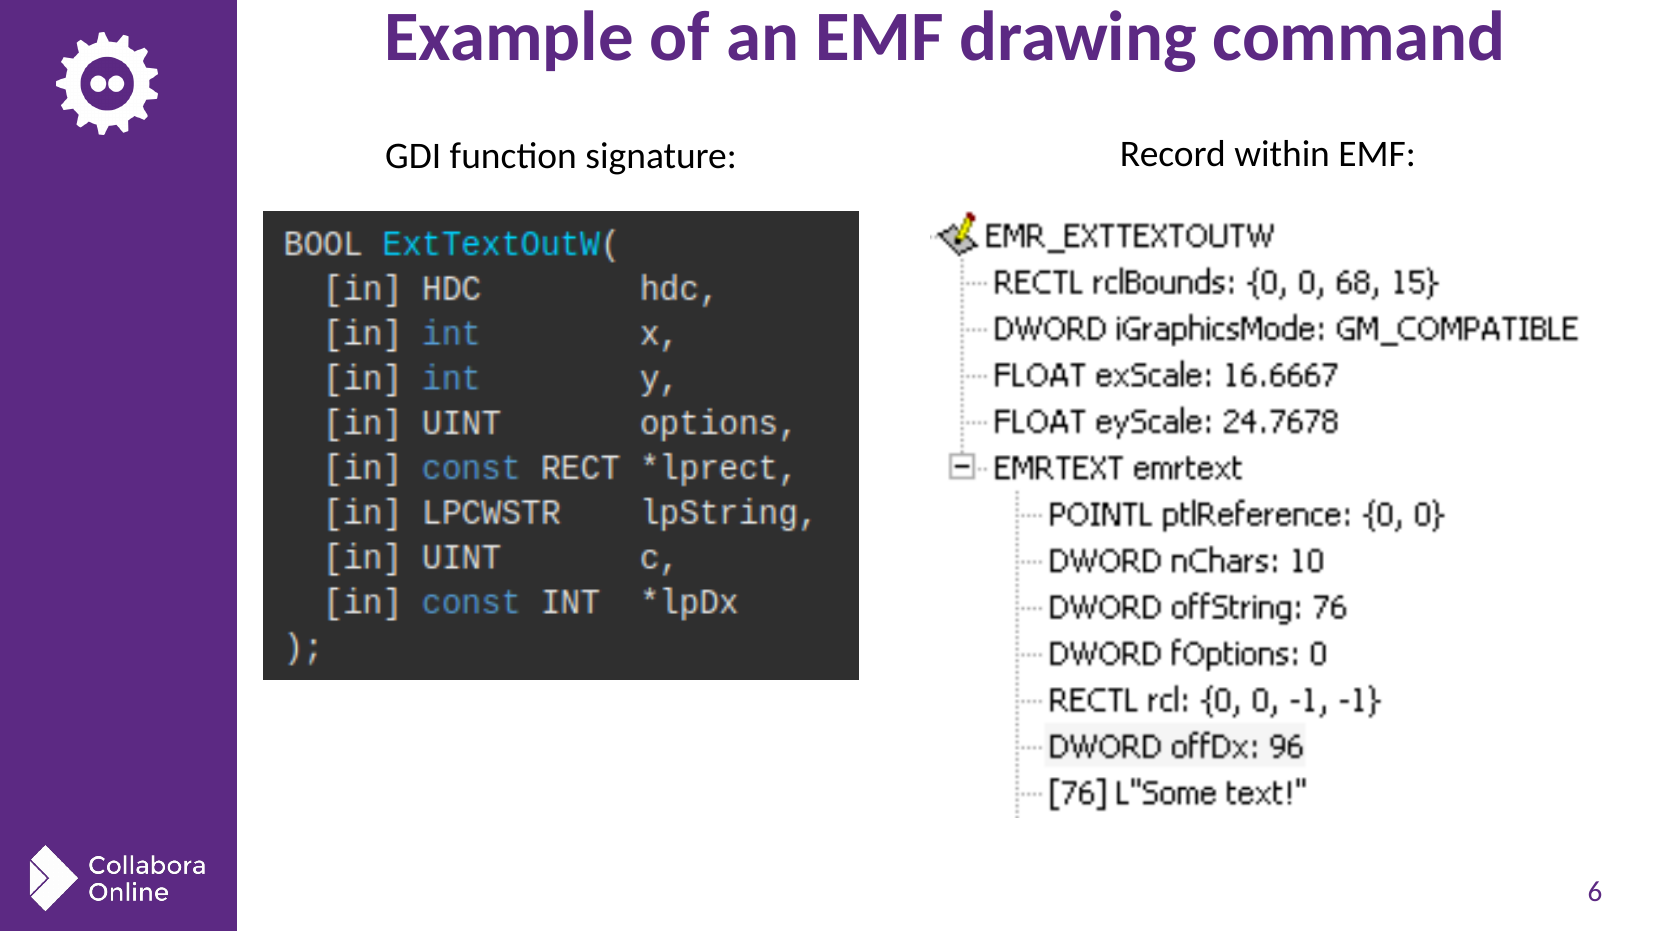

Example of an EMF drawing command
Record within EMF:
GDI function signature: